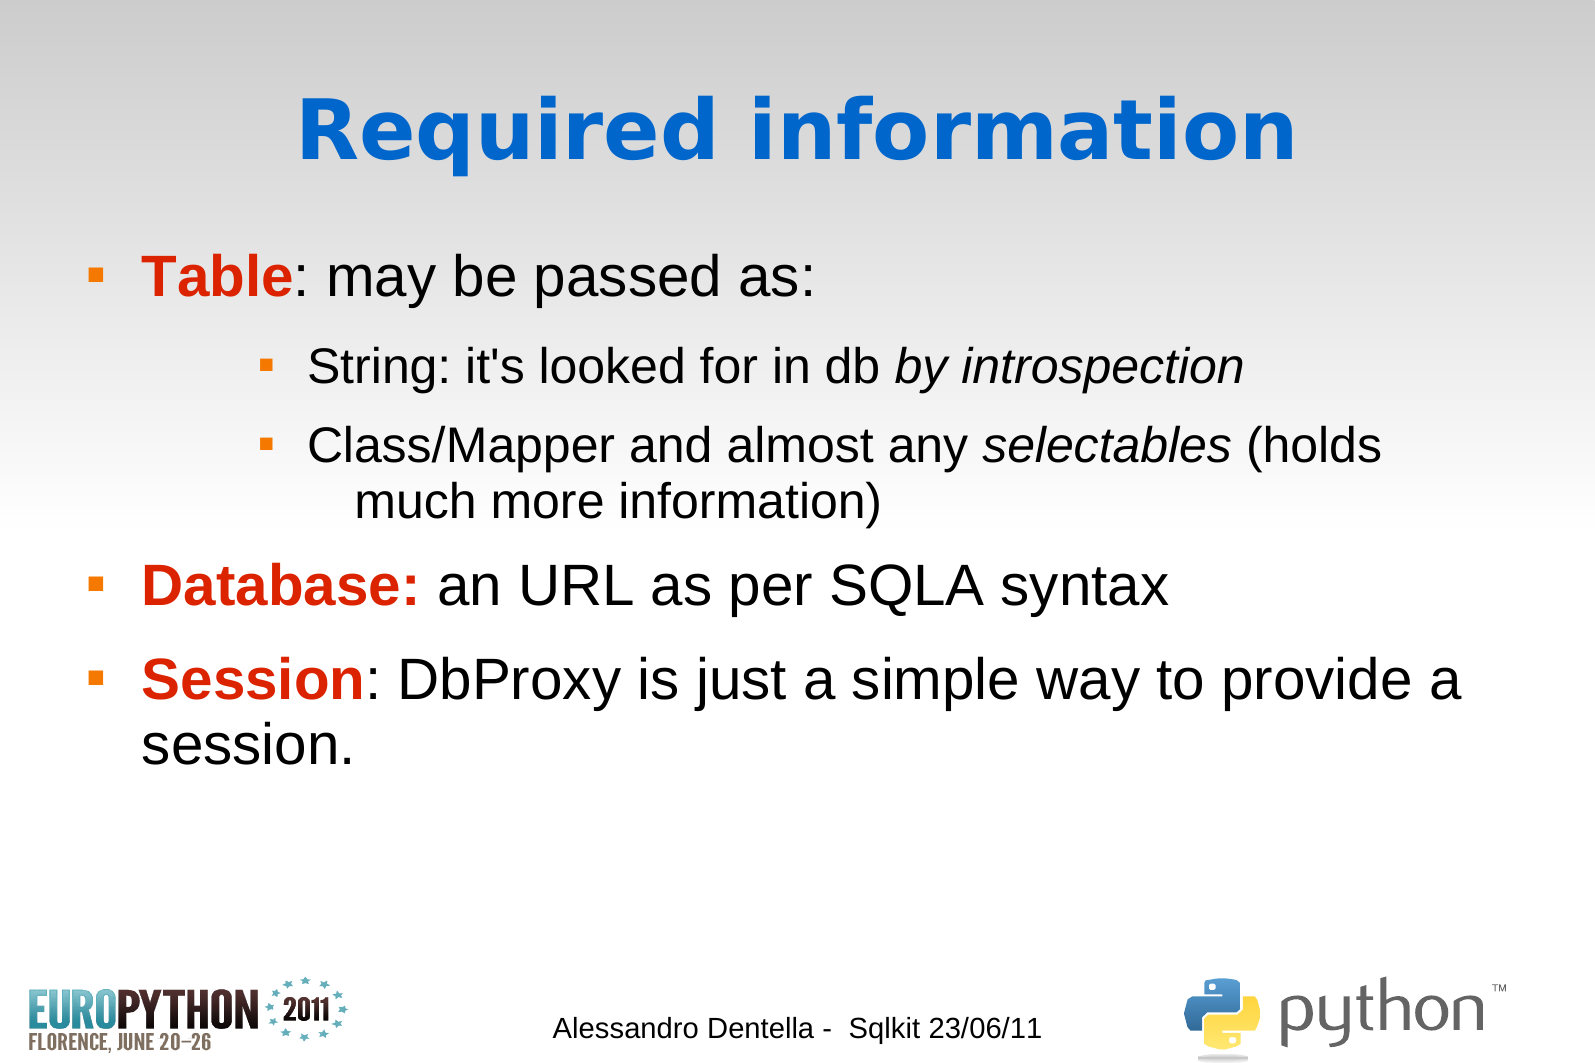

# Required information
Table: may be passed as:
String: it's looked for in db by introspection
Class/Mapper and almost any selectables (holds much more information)
Database: an URL as per SQLA syntax
Session: DbProxy is just a simple way to provide a session.